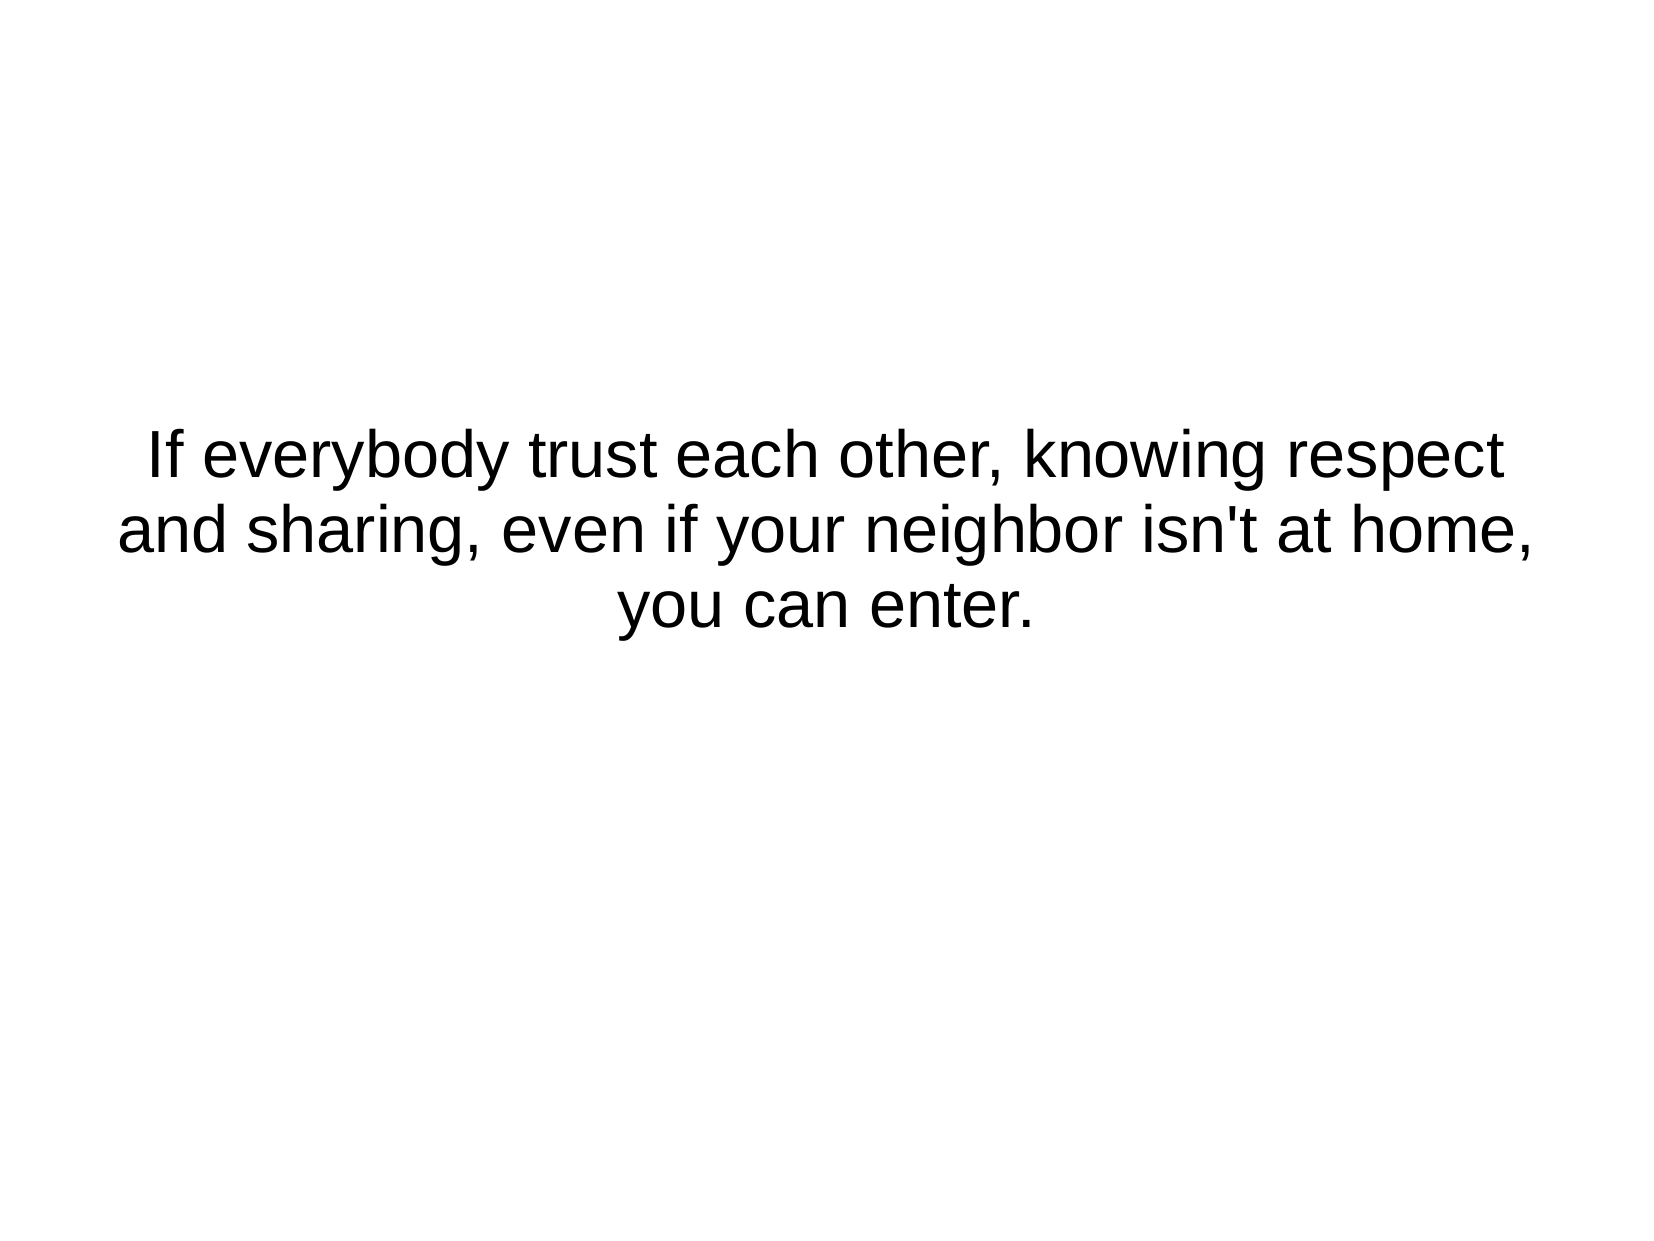

# If everybody trust each other, knowing respect and sharing, even if your neighbor isn't at home, you can enter.